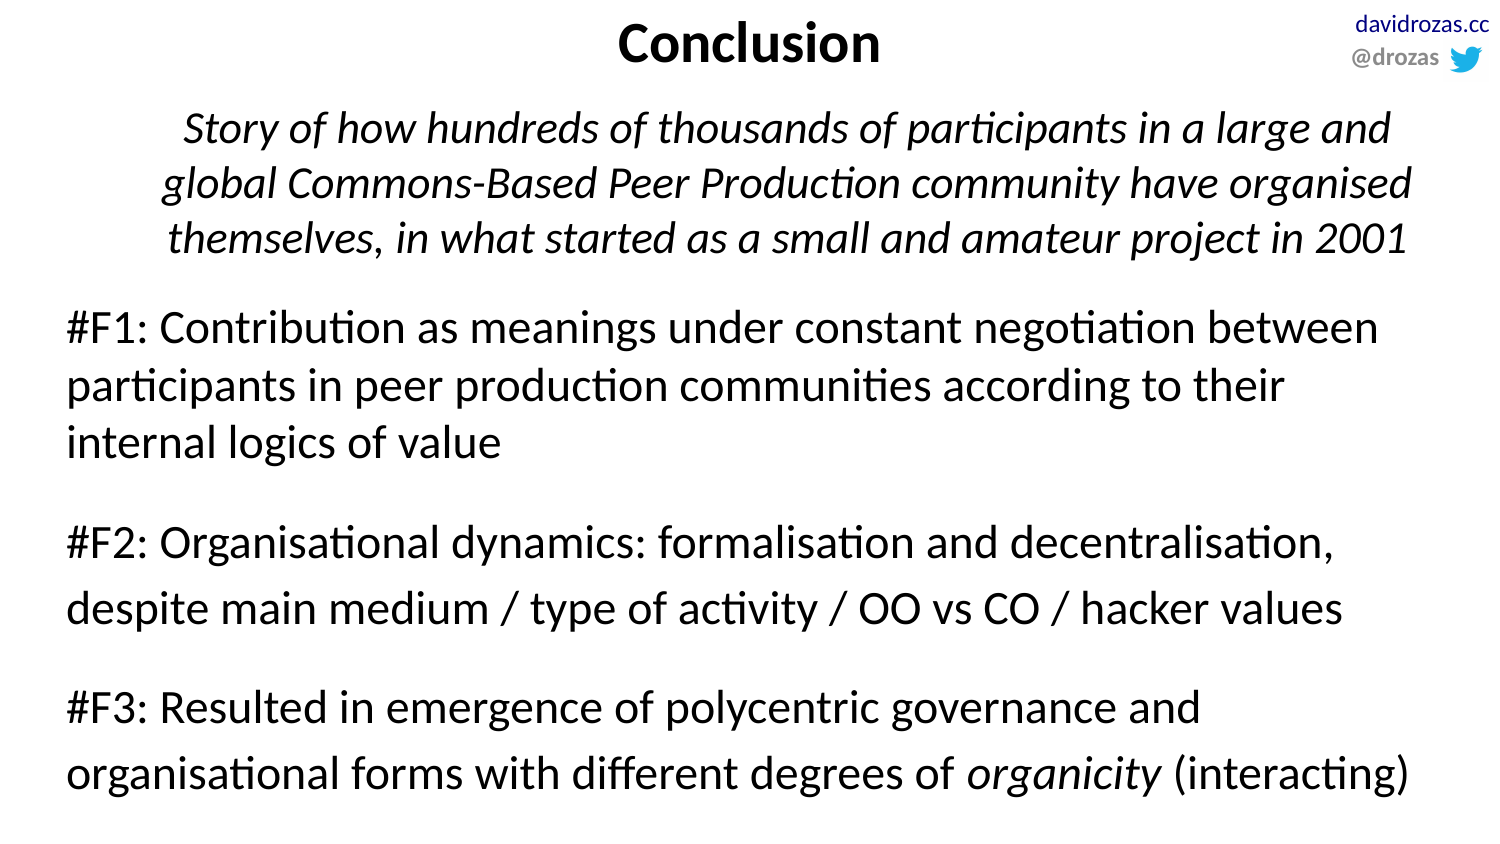

# Conclusion
davidrozas.cc
@drozas
Story of how hundreds of thousands of participants in a large and global Commons-Based Peer Production community have organised themselves, in what started as a small and amateur project in 2001
#F1: Contribution as meanings under constant negotiation between participants in peer production communities according to their internal logics of value
#F2: Organisational dynamics: formalisation and decentralisation, despite main medium / type of activity / OO vs CO / hacker values
#F3: Resulted in emergence of polycentric governance and organisational forms with different degrees of organicity (interacting)